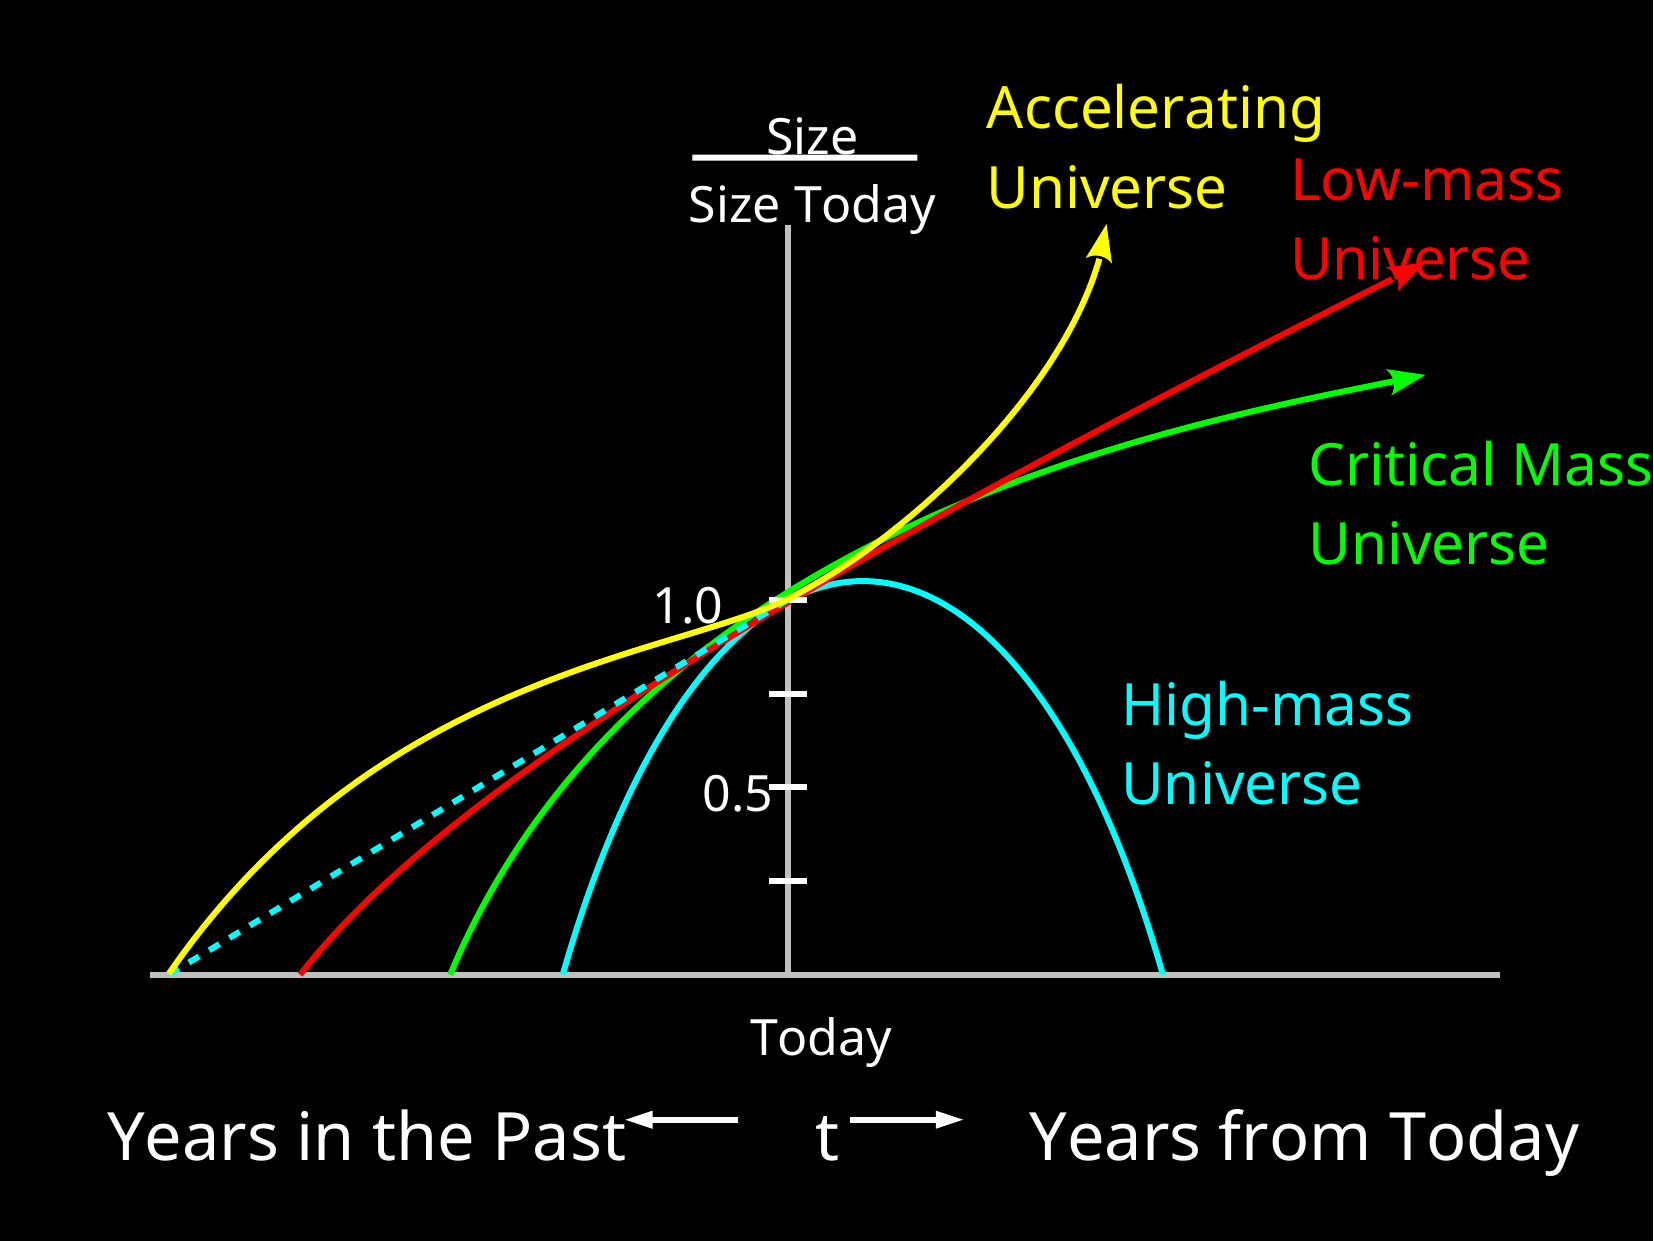

Accelerating
Universe
Size
Size Today
Low-mass
Universe
Critical Mass
Universe
1.0
High-mass
Universe
0.5
Today
Years in the Past t Years from Today